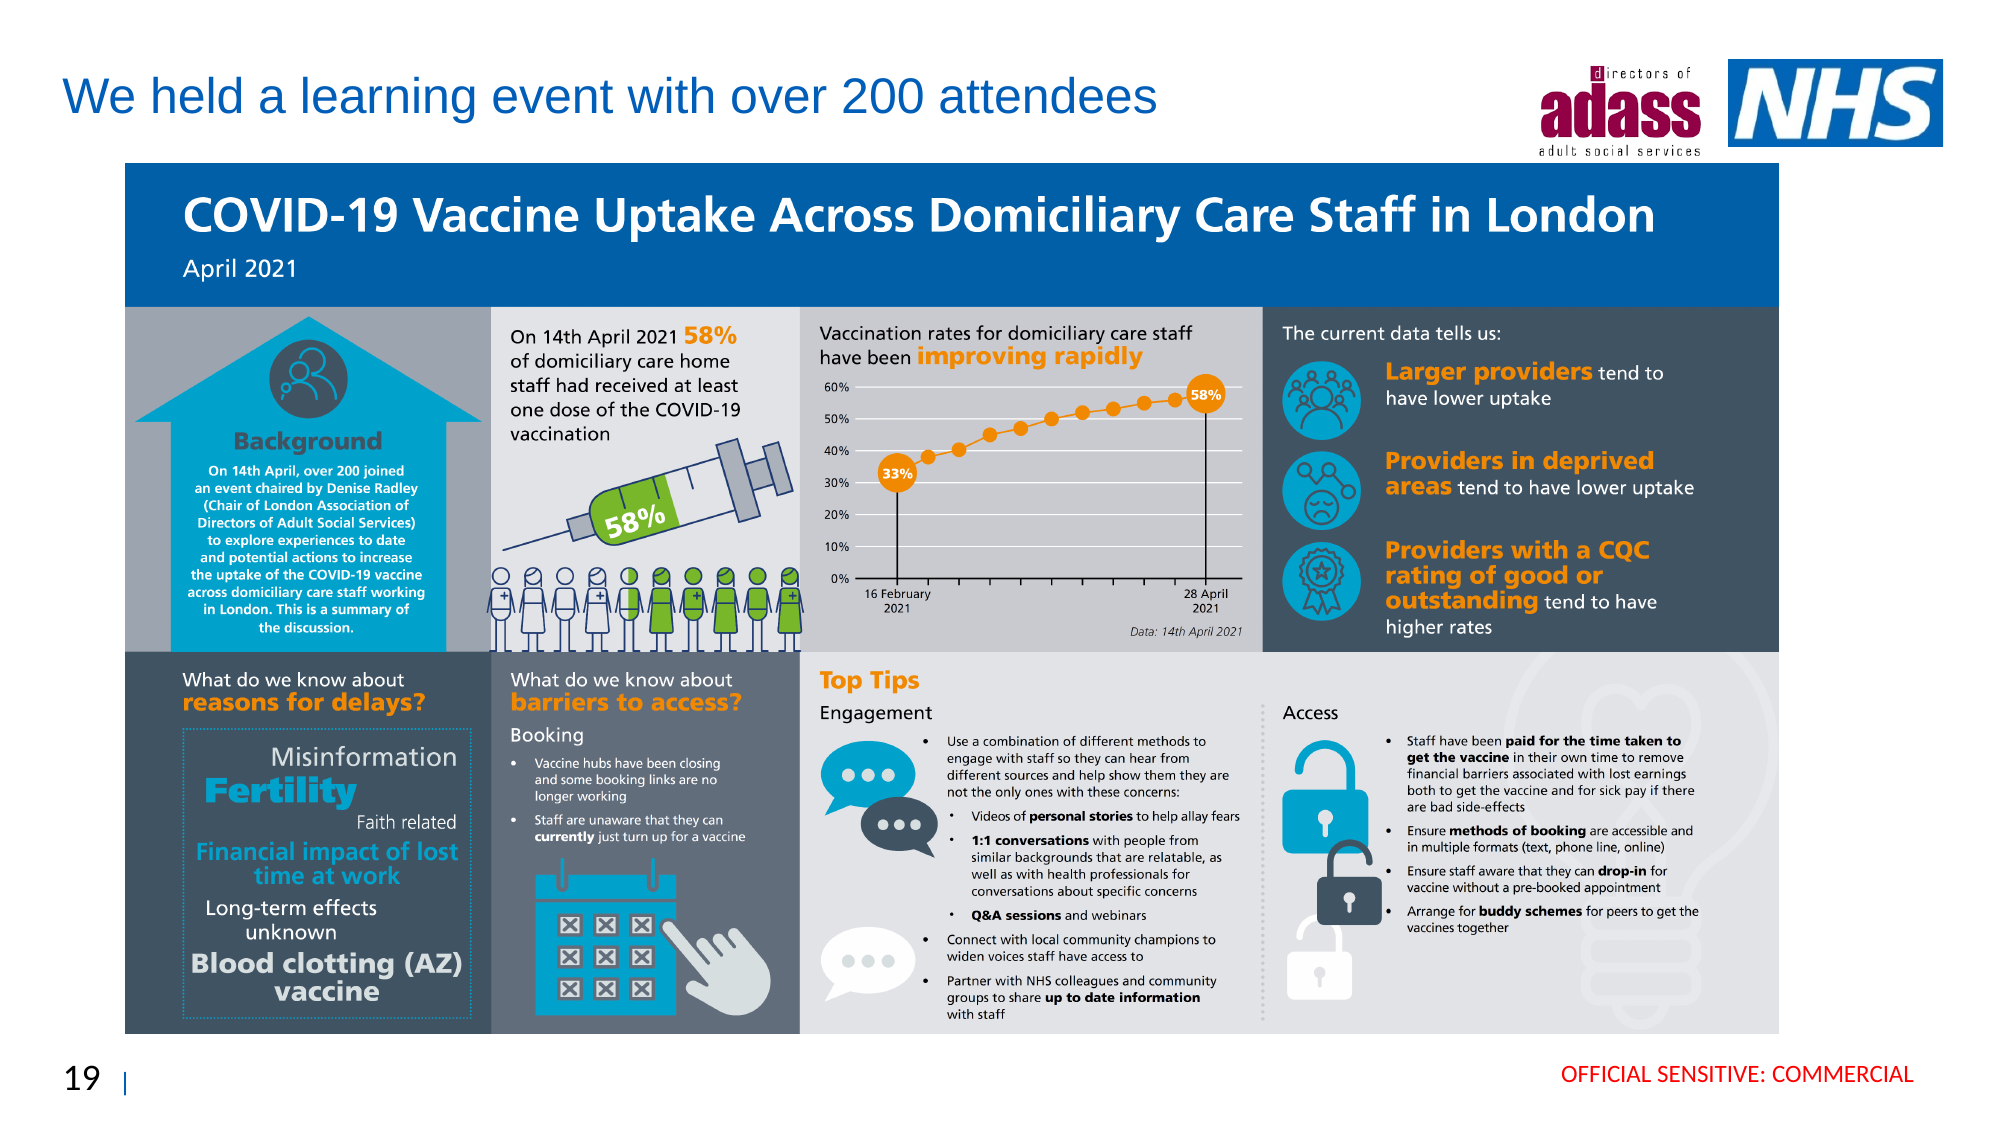

# We held a learning event with over 200 attendees